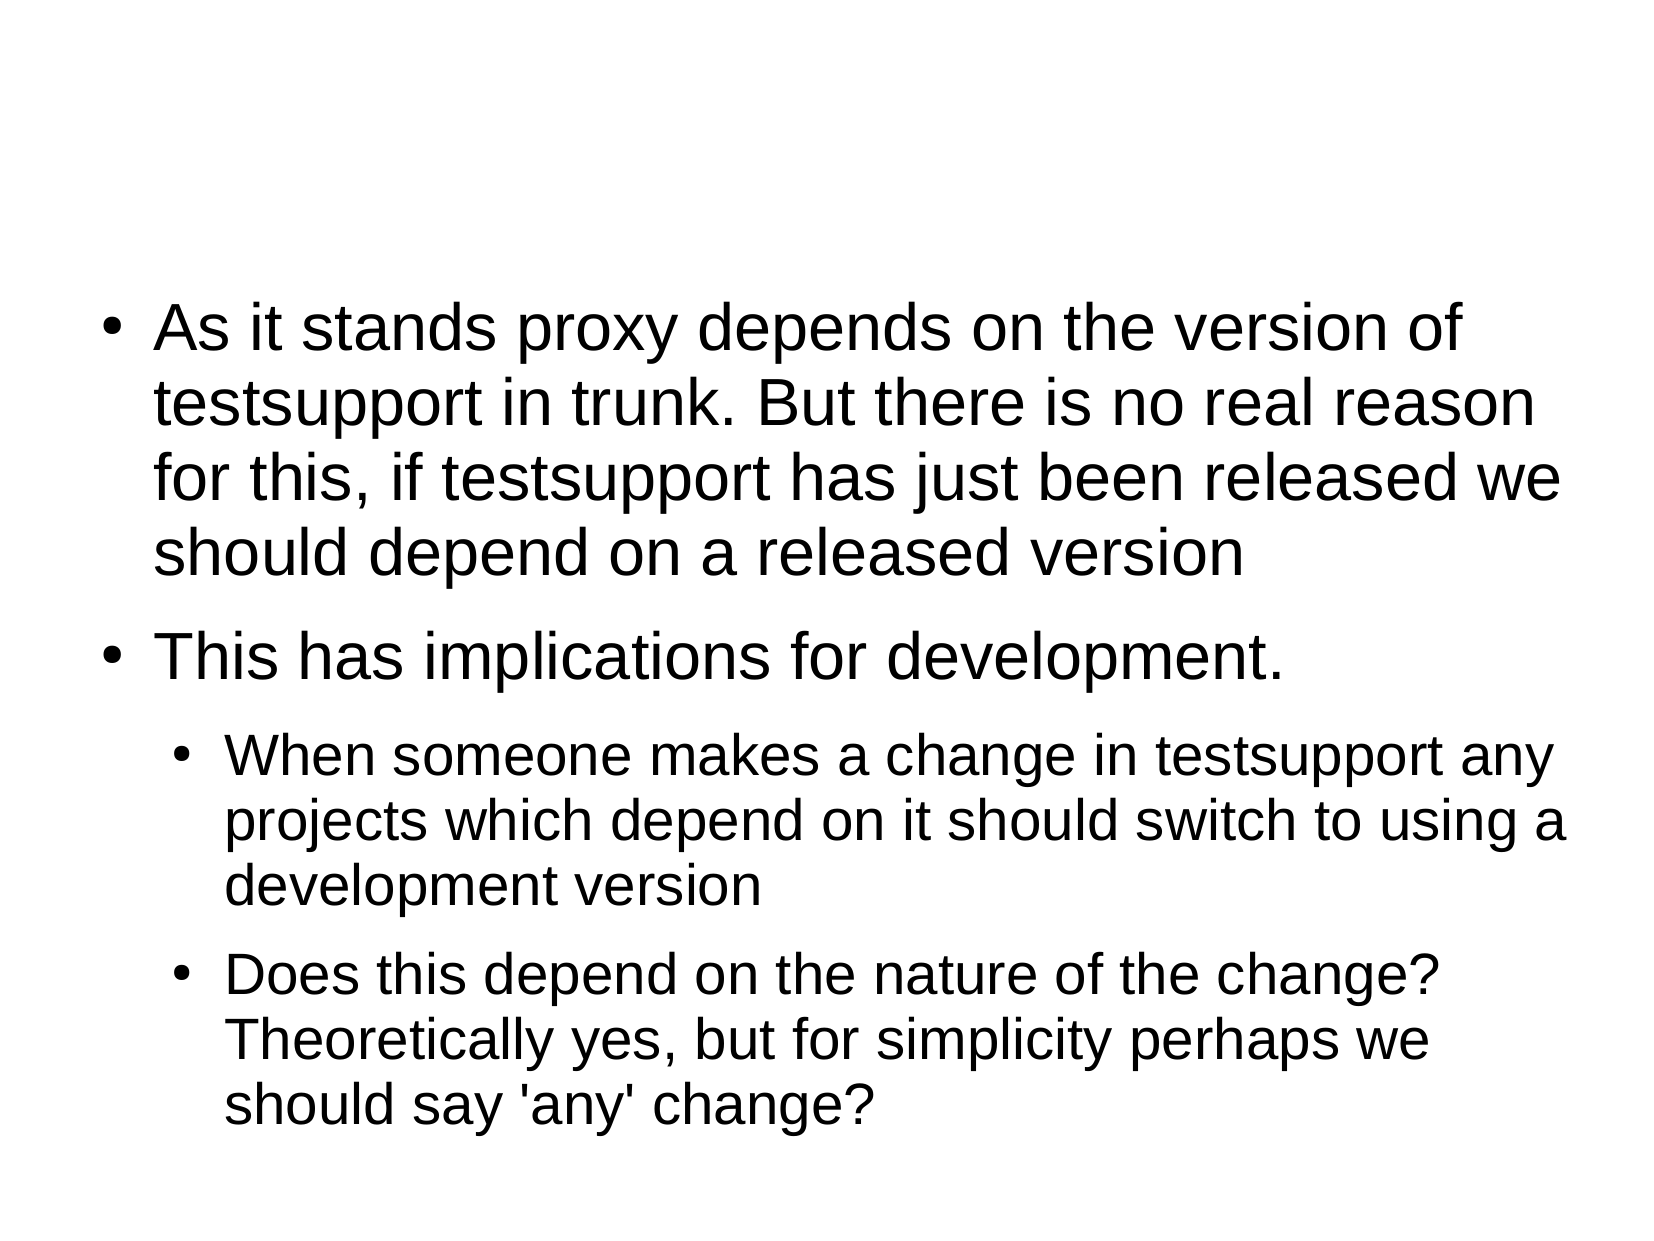

#
As it stands proxy depends on the version of testsupport in trunk. But there is no real reason for this, if testsupport has just been released we should depend on a released version
This has implications for development.
When someone makes a change in testsupport any projects which depend on it should switch to using a development version
Does this depend on the nature of the change? Theoretically yes, but for simplicity perhaps we should say 'any' change?